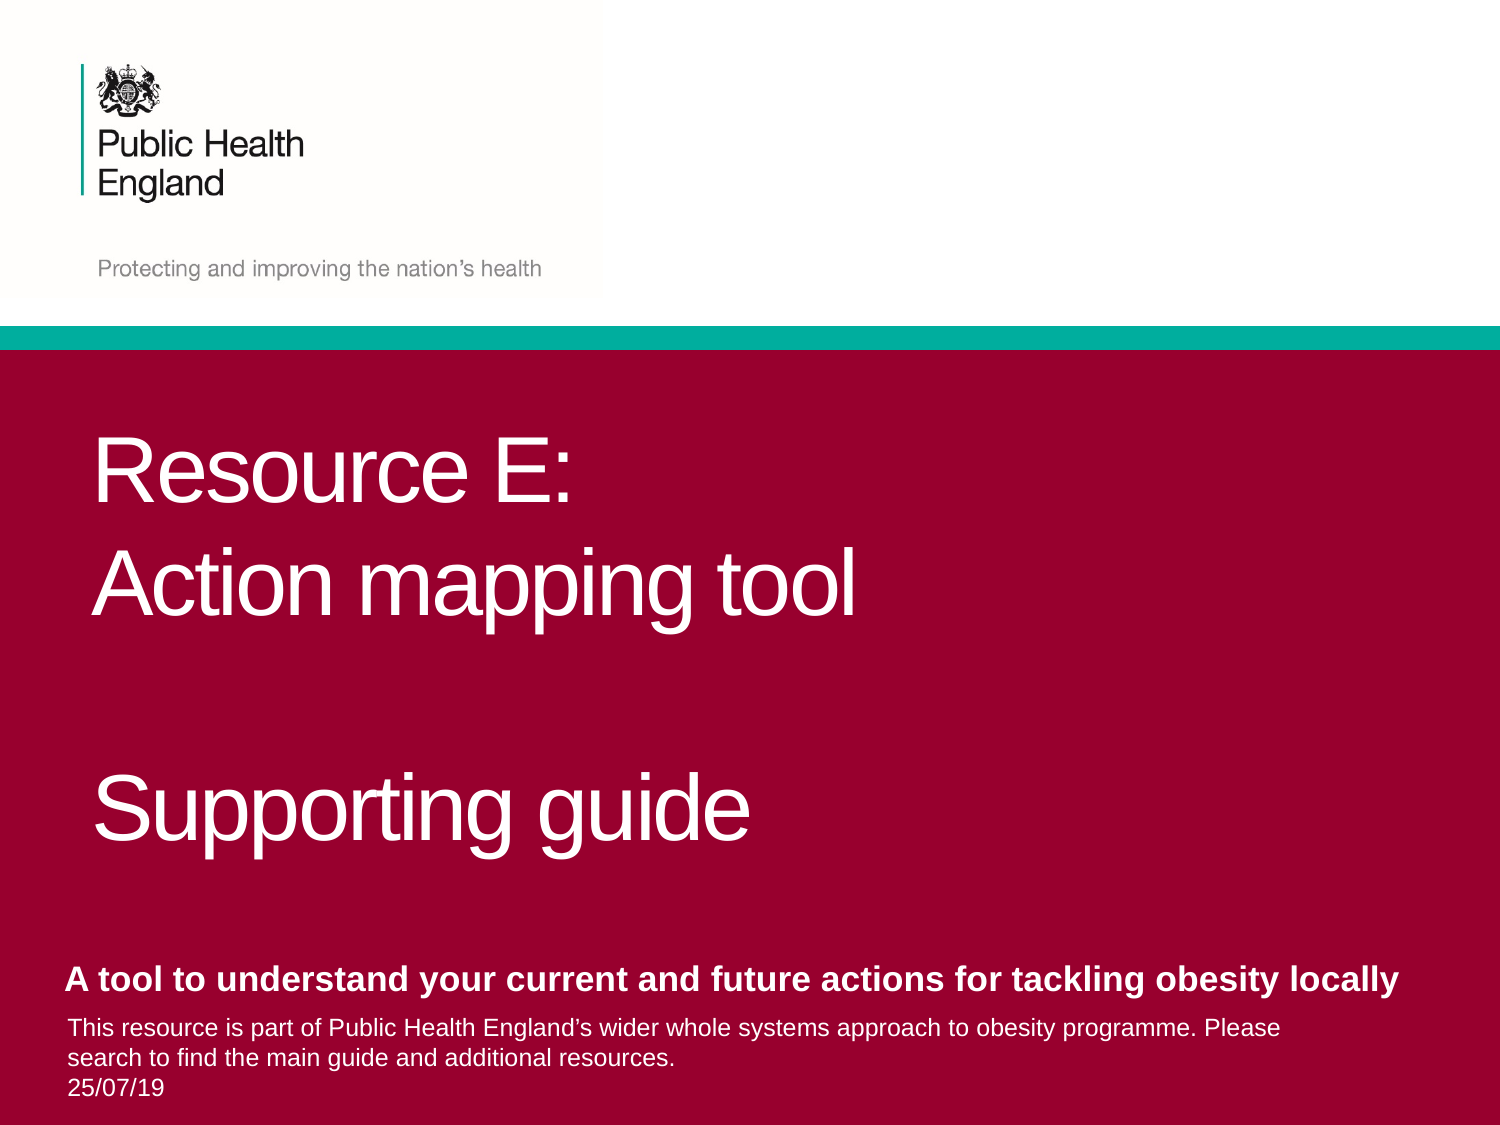

# Resource E: Action mapping tool Supporting guide
A tool to understand your current and future actions for tackling obesity locally
This resource is part of Public Health England’s wider whole systems approach to obesity programme. Please search to find the main guide and additional resources.
25/07/19